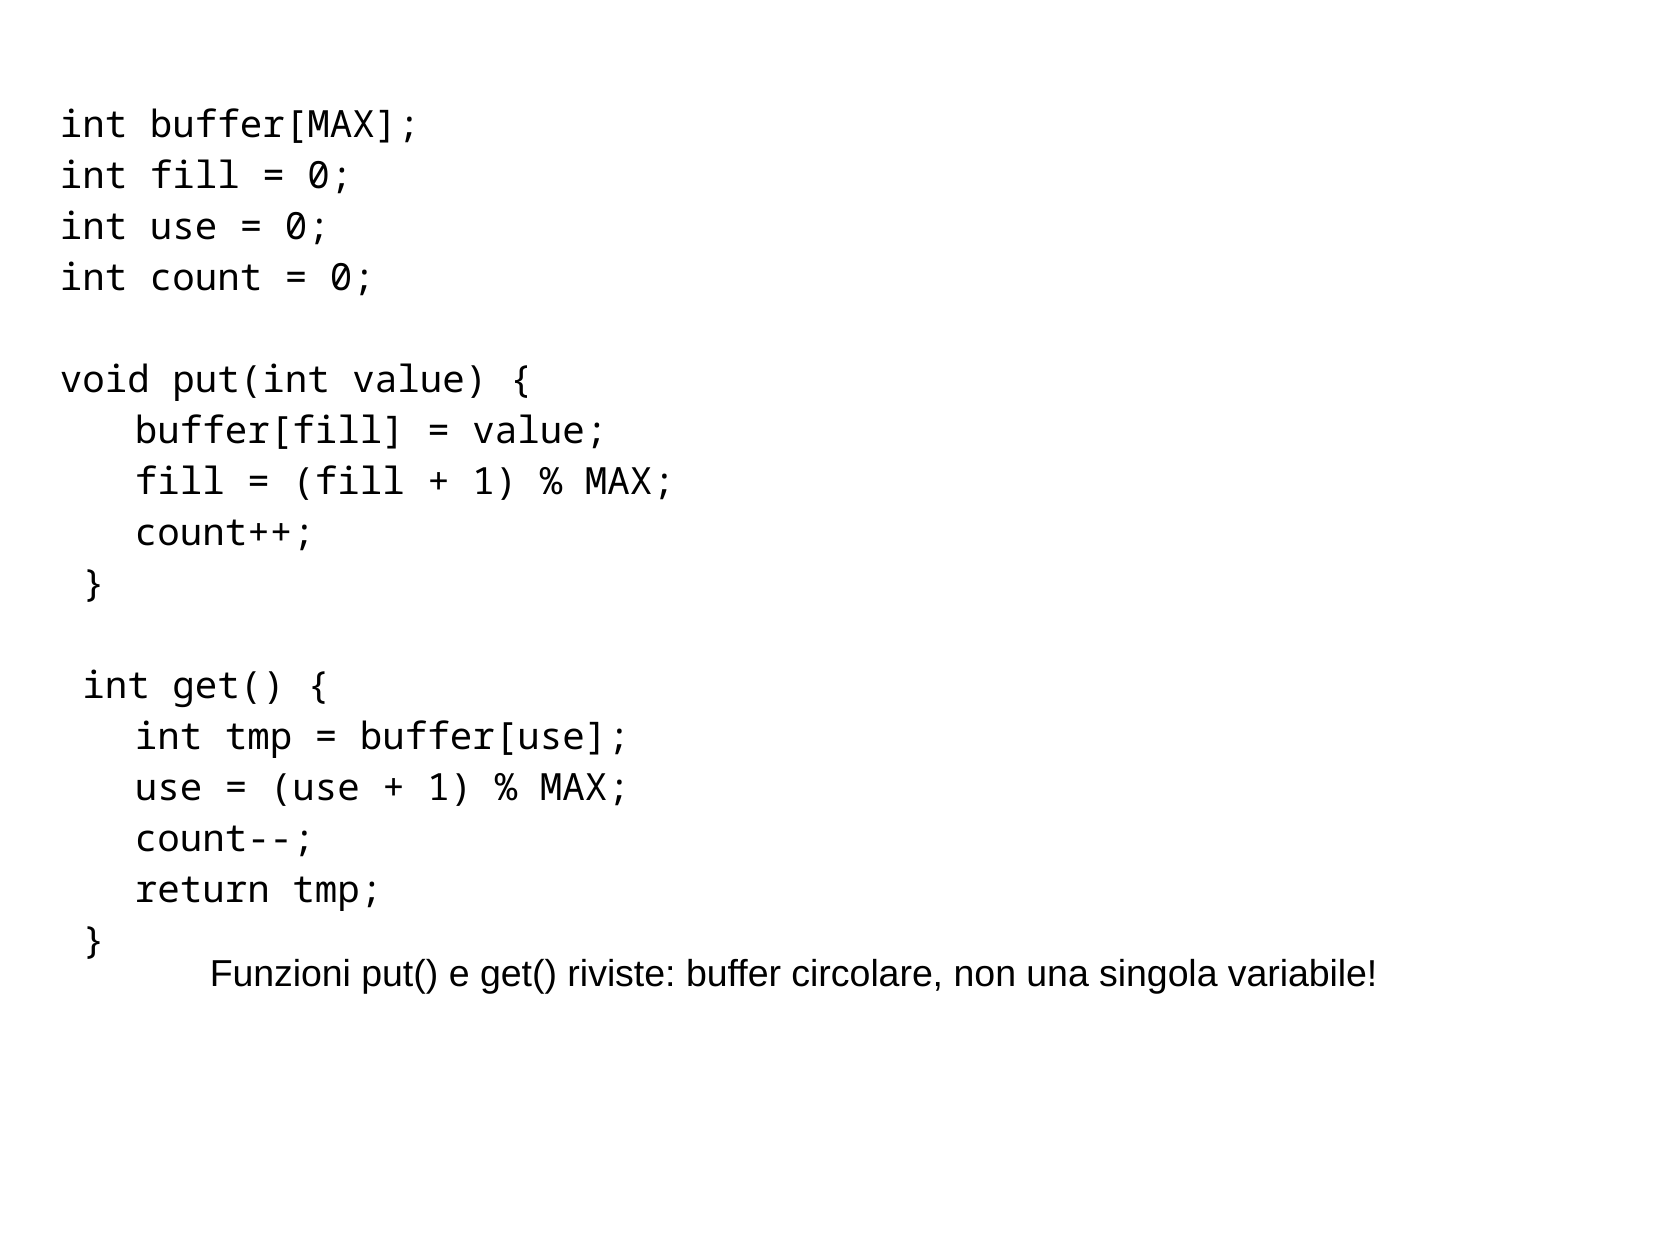

int buffer[MAX];
int fill = 0;
int use = 0;
int count = 0;
void put(int value) {
	buffer[fill] = value;
	fill = (fill + 1) % MAX;
	count++;
 }
 int get() {
 	int tmp = buffer[use];
 	use = (use + 1) % MAX;
 	count--;
 	return tmp;
 }
Funzioni put() e get() riviste: buffer circolare, non una singola variabile!